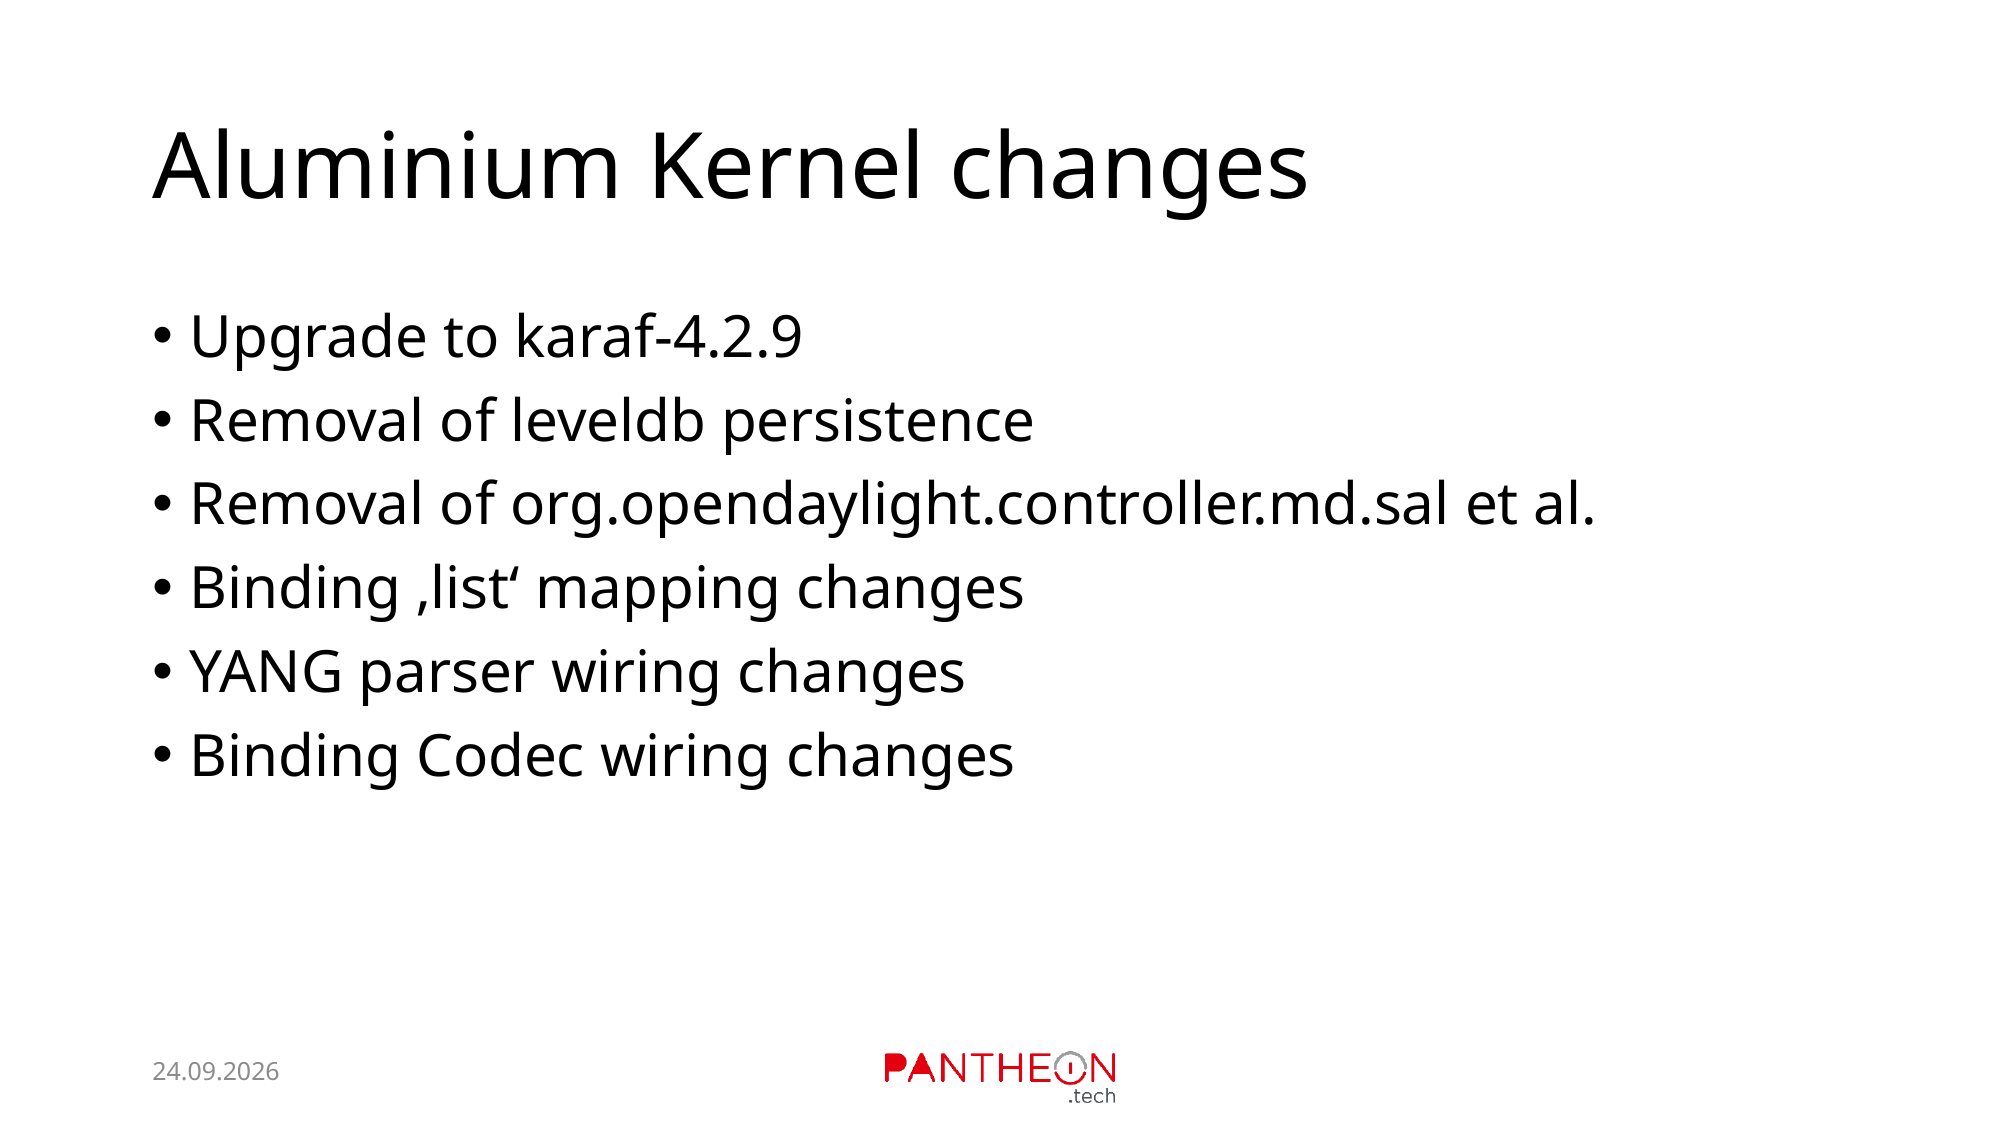

# Aluminium Kernel changes
Upgrade to karaf-4.2.9
Removal of leveldb persistence
Removal of org.opendaylight.controller.md.sal et al.
Binding ‚list‘ mapping changes
YANG parser wiring changes
Binding Codec wiring changes